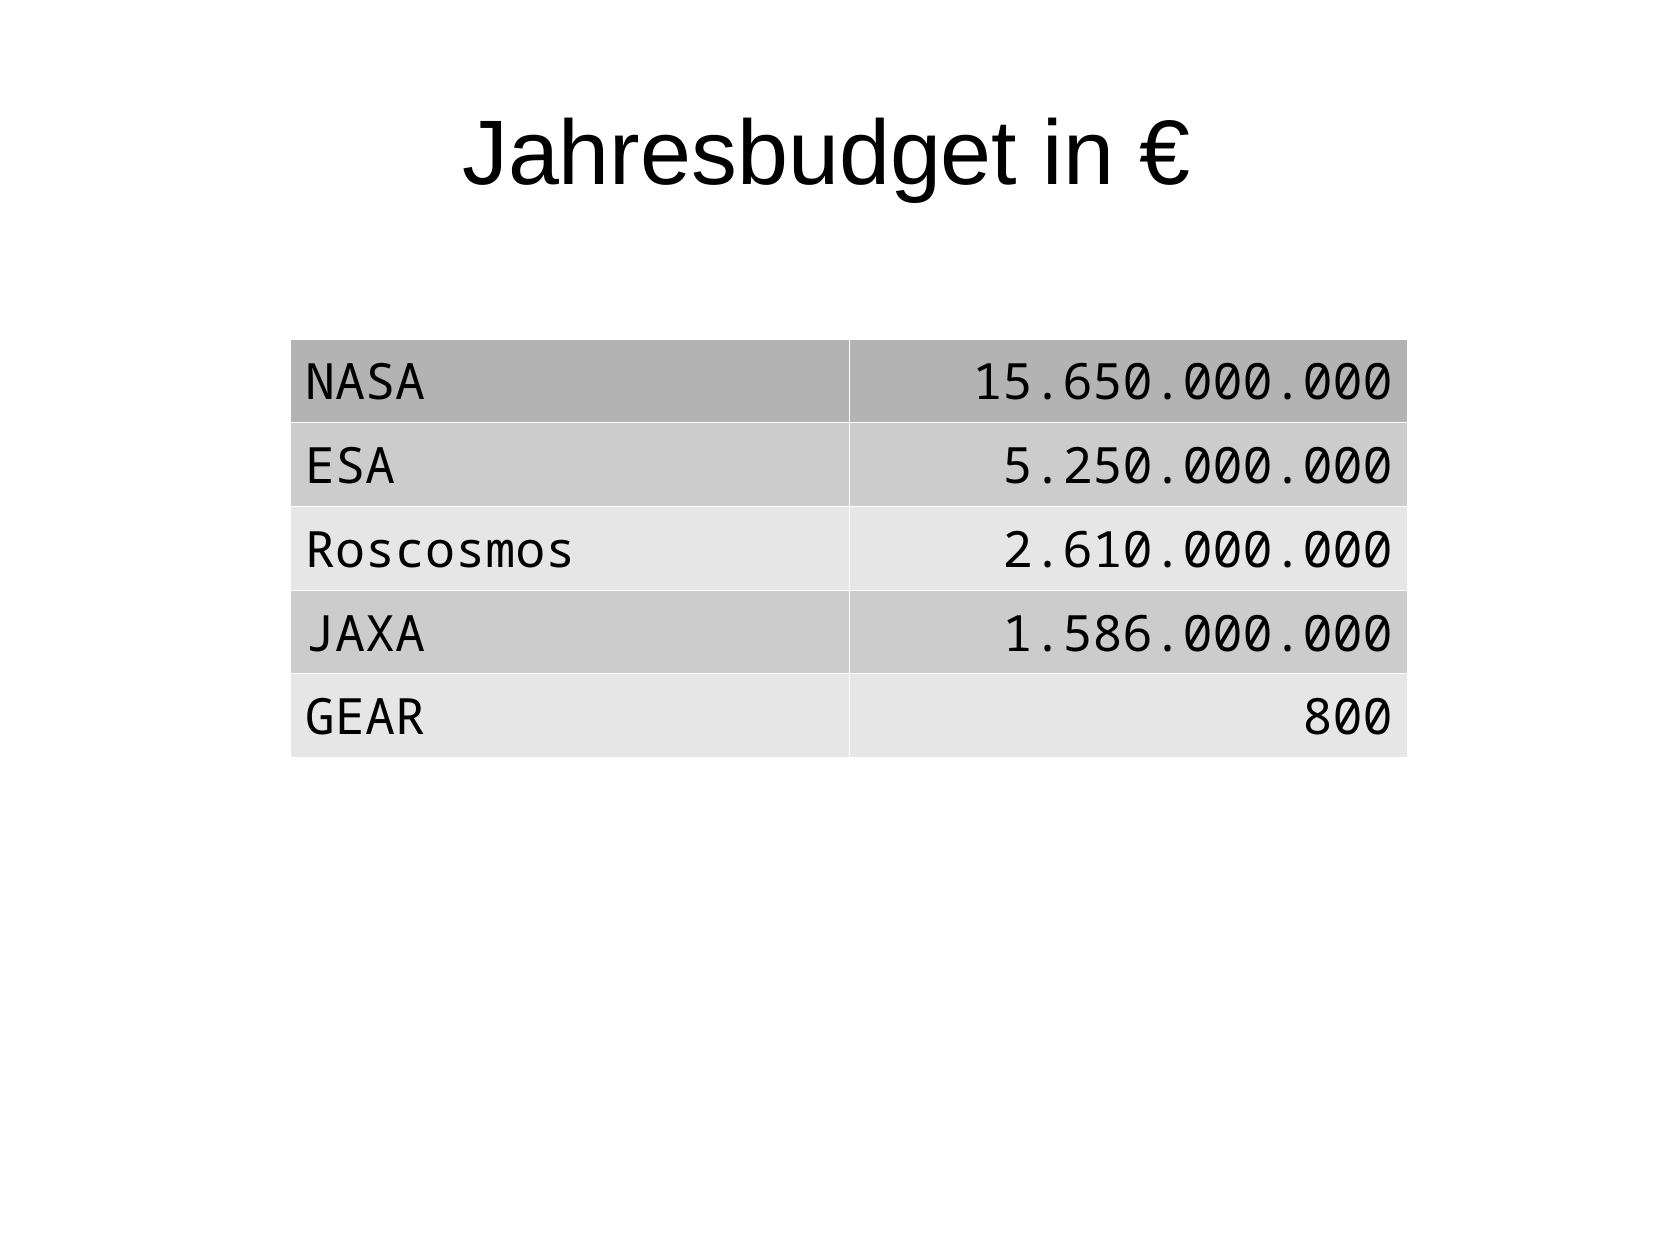

# Jahresbudget in €
| NASA | 15.650.000.000 |
| --- | --- |
| ESA | 5.250.000.000 |
| Roscosmos | 2.610.000.000 |
| JAXA | 1.586.000.000 |
| GEAR | 800 |